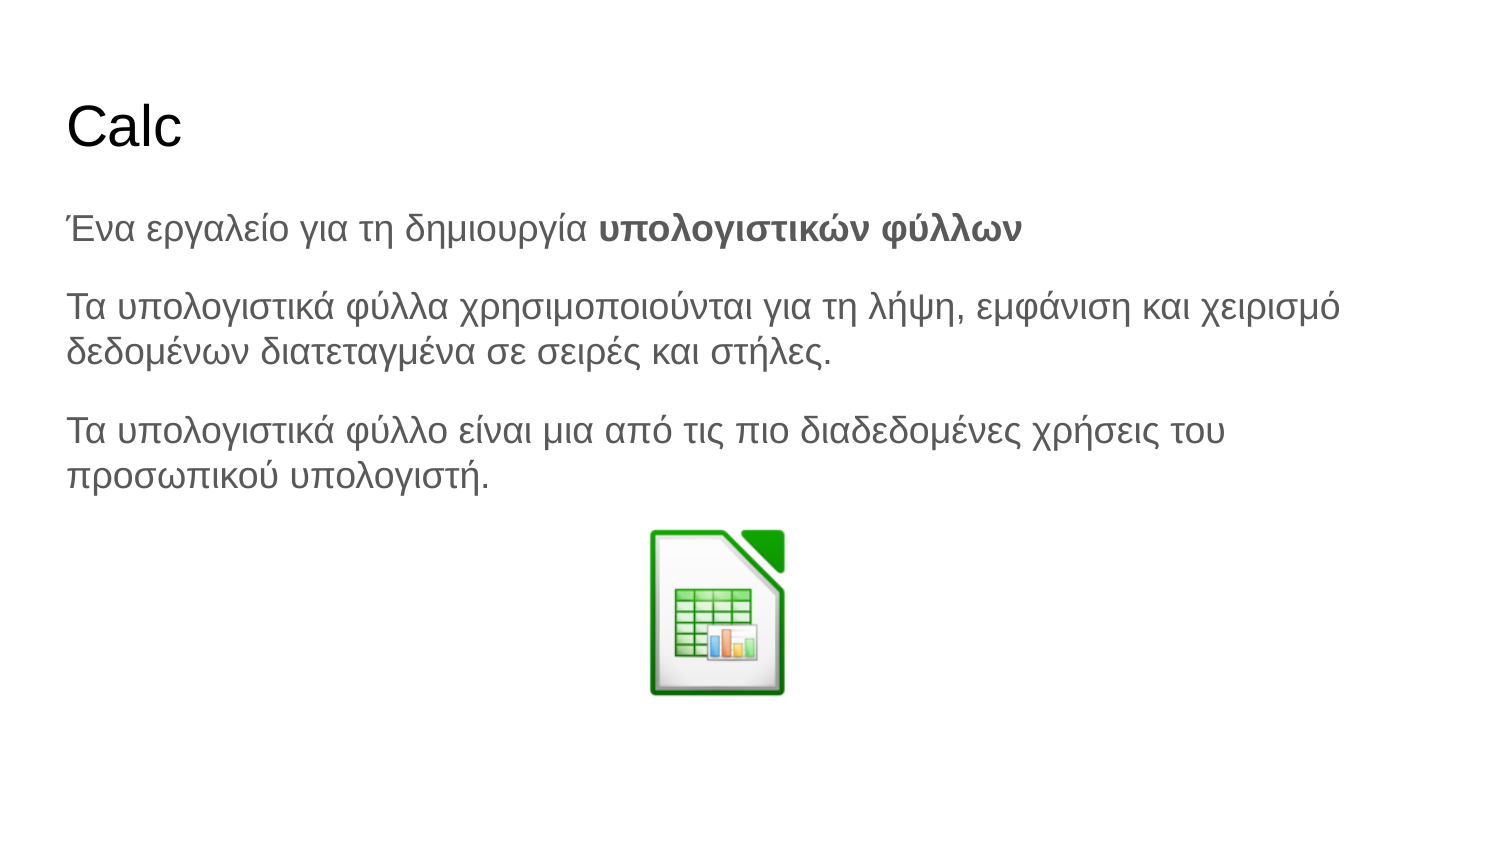

# Calc
Ένα εργαλείο για τη δημιουργία υπολογιστικών φύλλων
Τα υπολογιστικά φύλλα χρησιμοποιούνται για τη λήψη, εμφάνιση και χειρισμό δεδομένων διατεταγμένα σε σειρές και στήλες.
Τα υπολογιστικά φύλλο είναι μια από τις πιο διαδεδομένες χρήσεις του προσωπικού υπολογιστή.